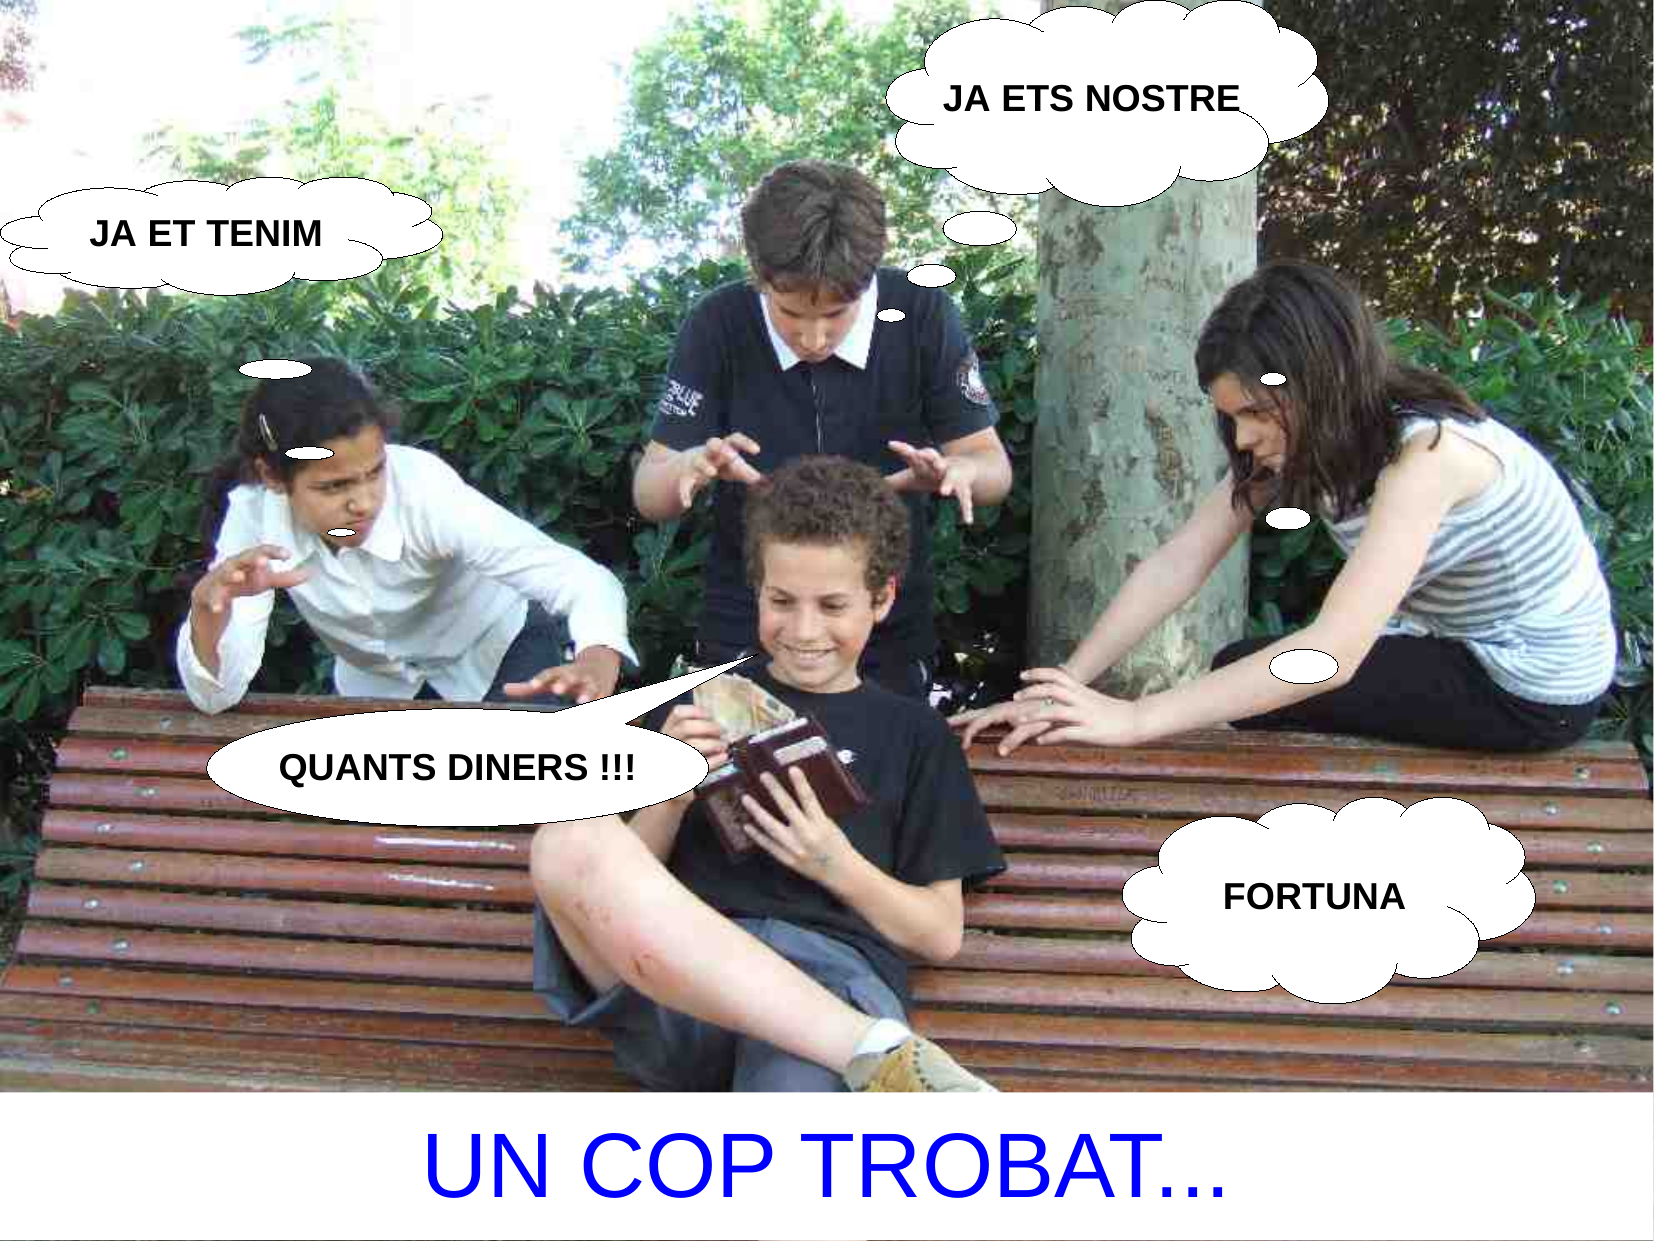

JA ETS NOSTRE
JA ET TENIM
QUANTS DINERS !!!
FORTUNA
# UN COP TROBAT...